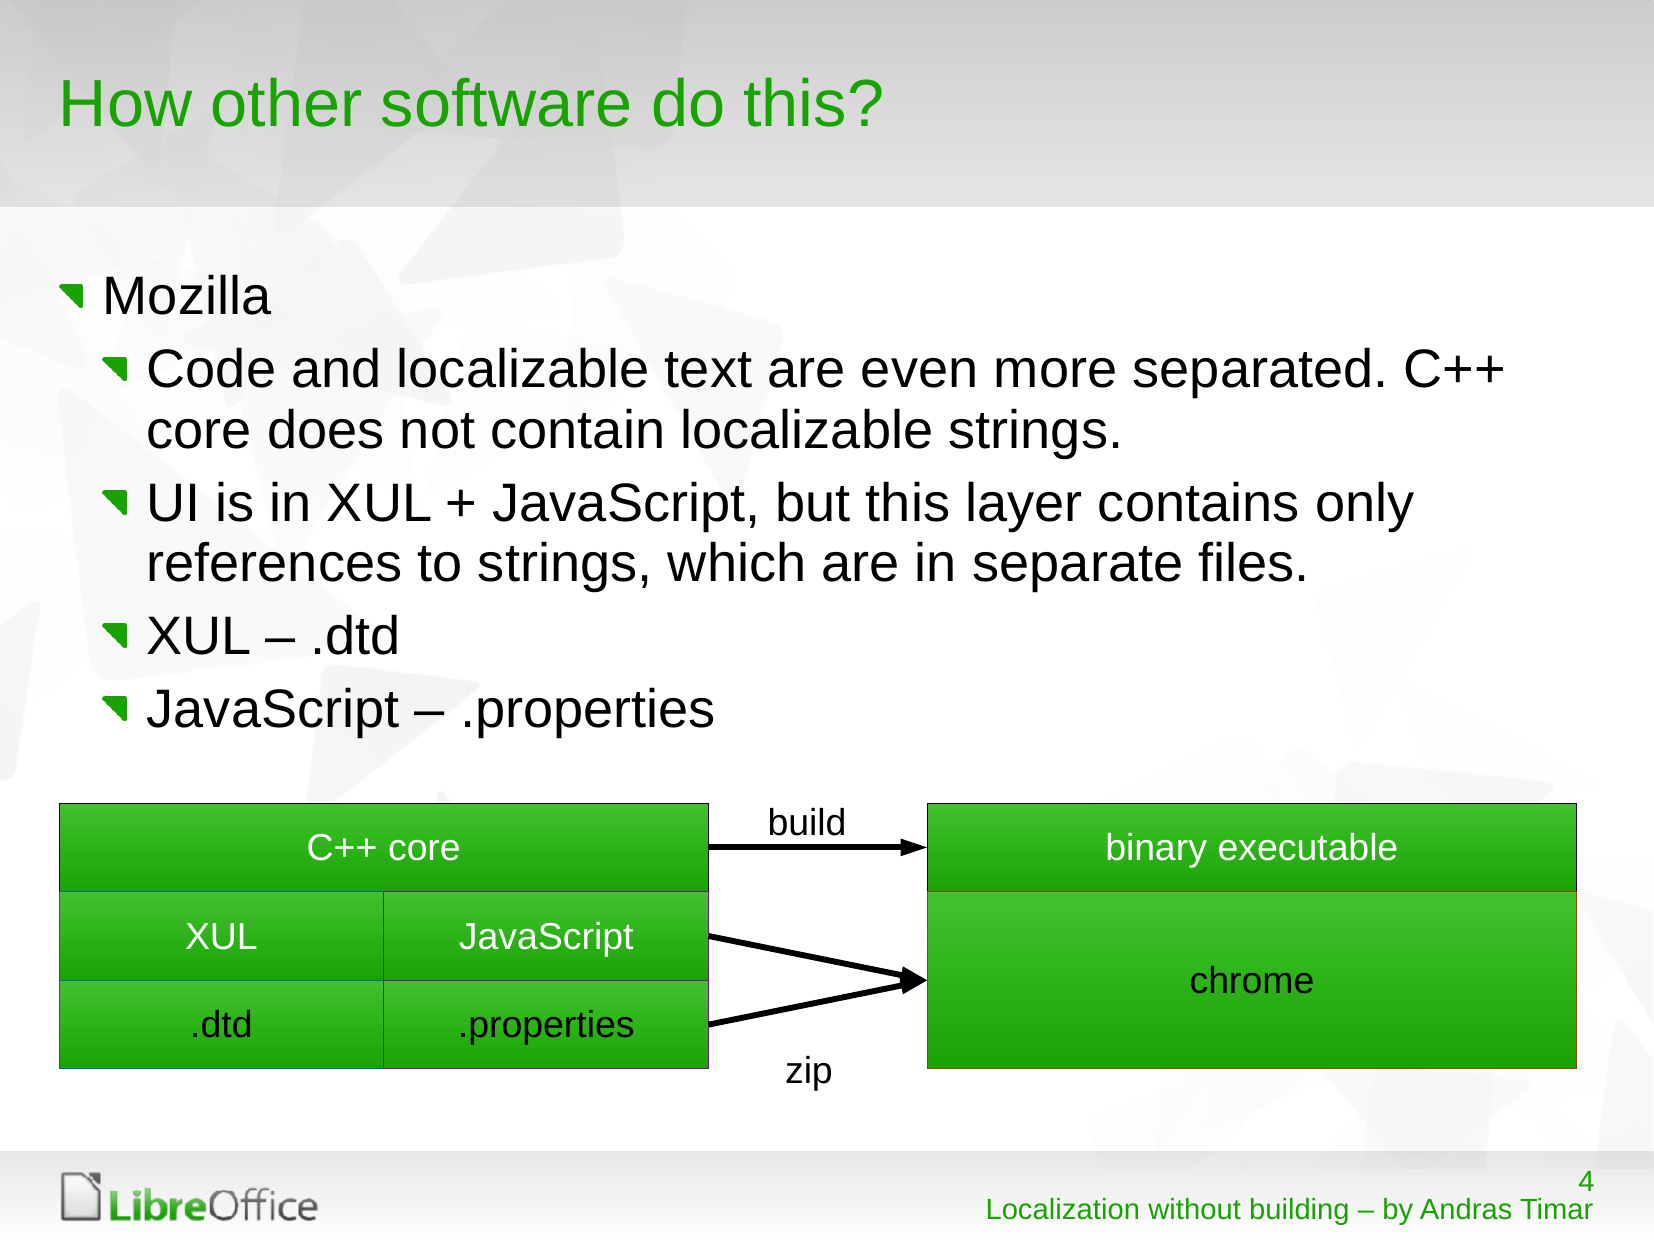

# How other software do this?
Mozilla
Code and localizable text are even more separated. C++ core does not contain localizable strings.
UI is in XUL + JavaScript, but this layer contains only references to strings, which are in separate files.
XUL – .dtd
JavaScript – .properties
build
C++ core
binary executable
XUL
JavaScript
chrome
.dtd
.properties
zip
4
Localization without building – by Andras Timar